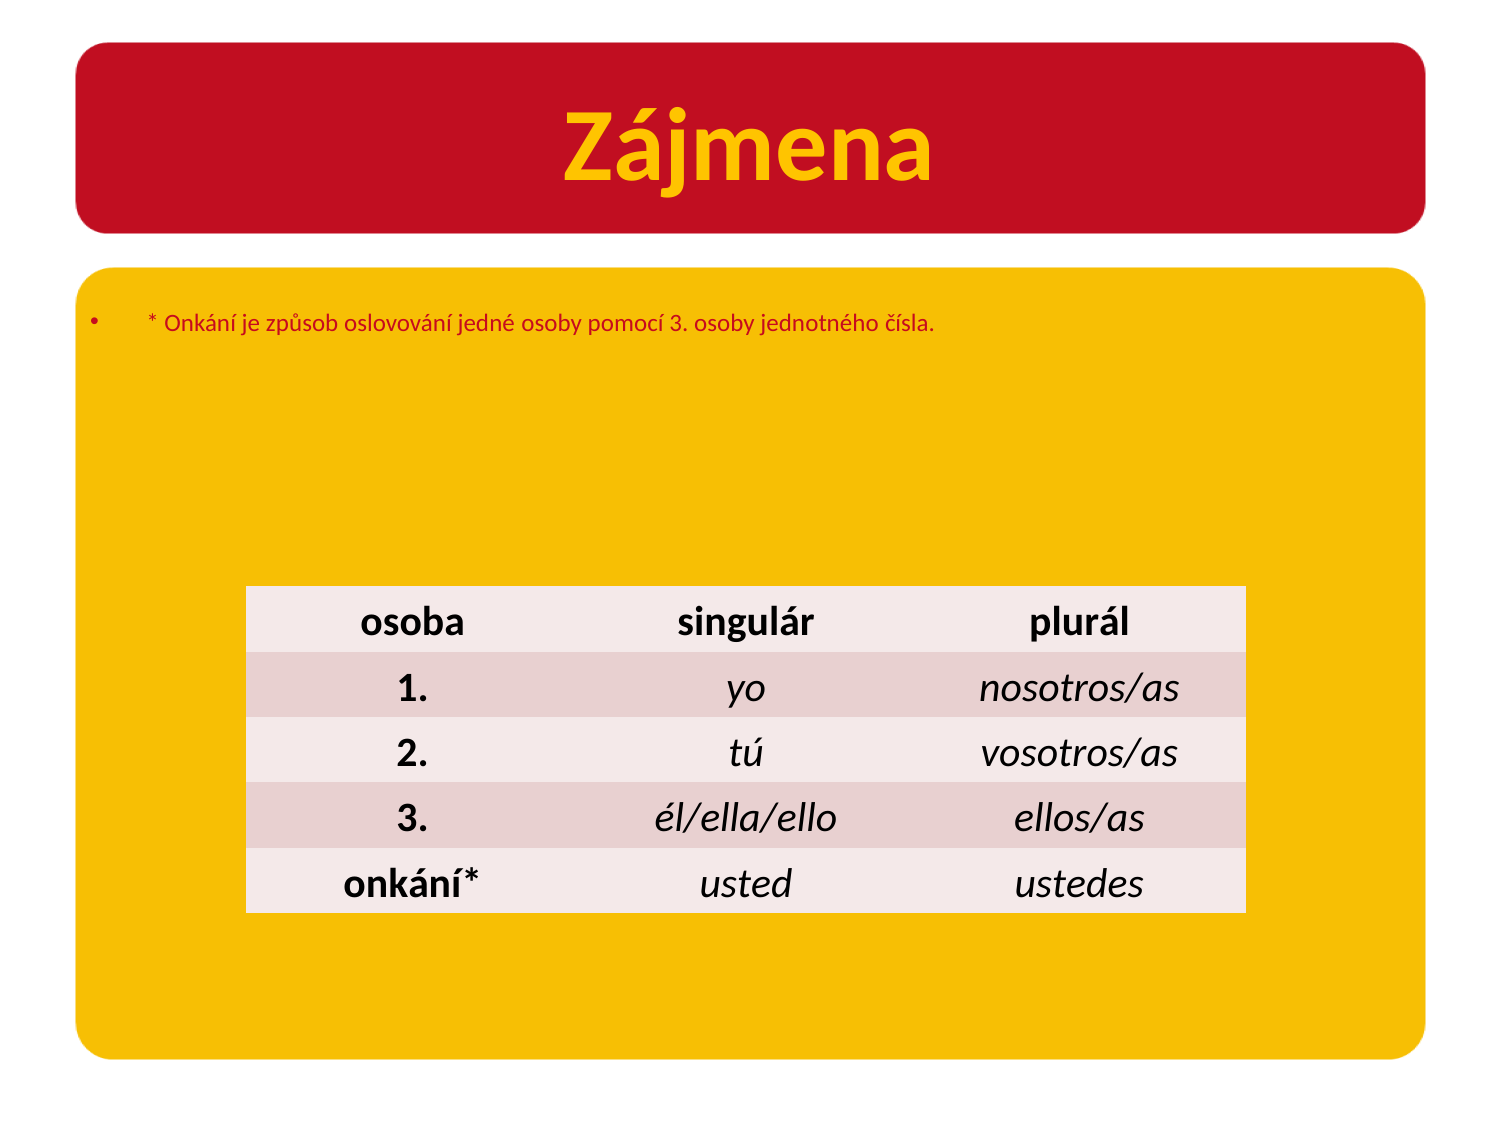

Zájmena
# * Onkání je způsob oslovování jedné osoby pomocí 3. osoby jednotného čísla.
| osoba | singulár | plurál |
| --- | --- | --- |
| 1. | yo | nosotros/as |
| 2. | tú | vosotros/as |
| 3. | él/ella/ello | ellos/as |
| onkání\* | usted | ustedes |